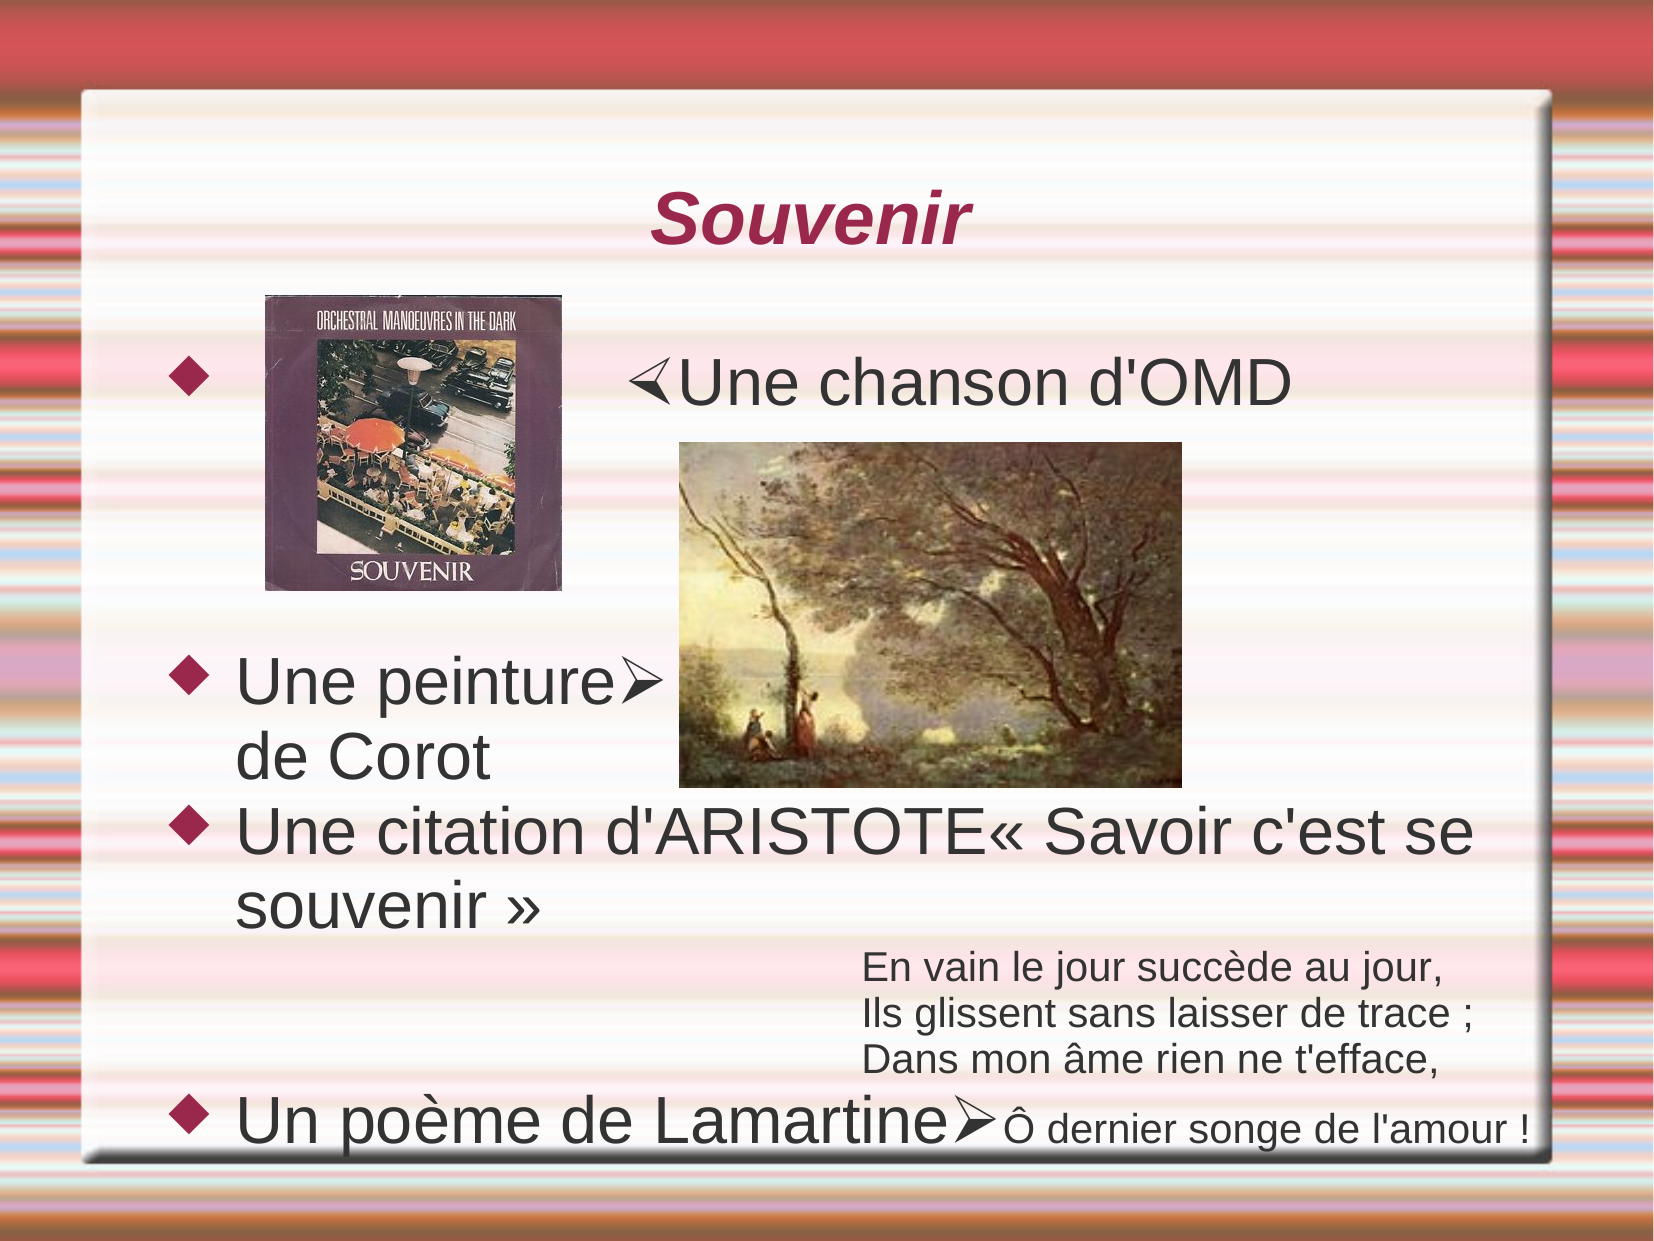

# Souvenir
 Une chanson d'OMD
Une peinture
de Corot
Une citation d'ARISTOTE« Savoir c'est se souvenir »
 		En vain le jour succède au jour,
 		Ils glissent sans laisser de trace ;
 		Dans mon âme rien ne t'efface,
Un poème de LamartineÔ dernier songe de l'amour !